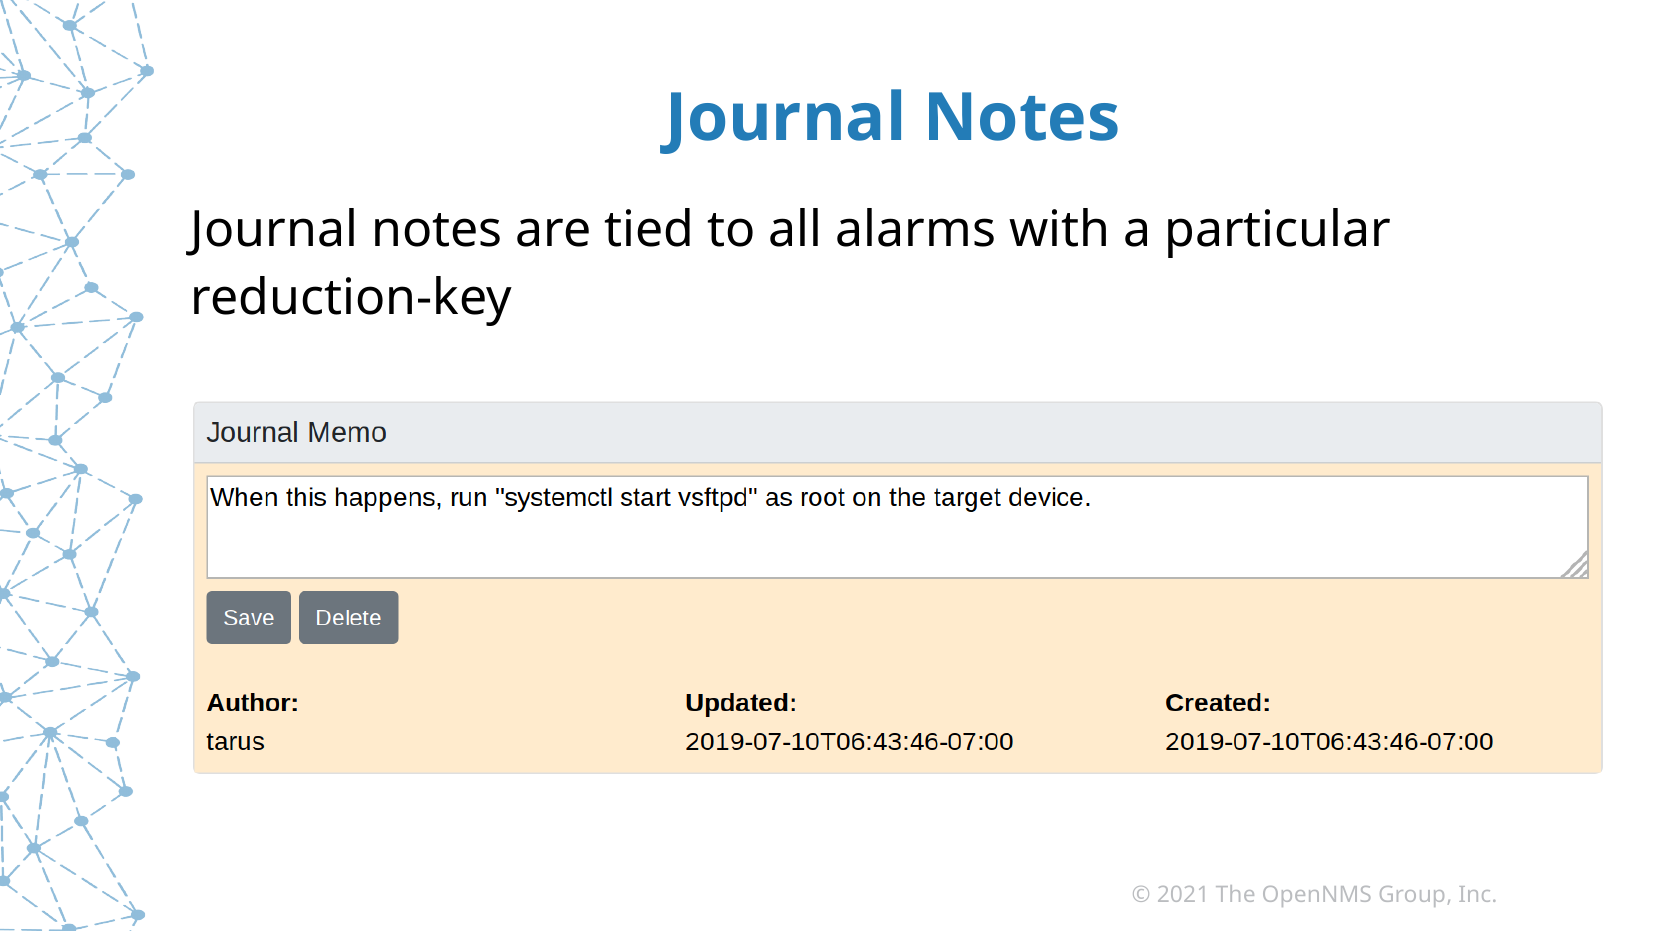

# Journal Notes
Journal notes are tied to all alarms with a particular reduction-key